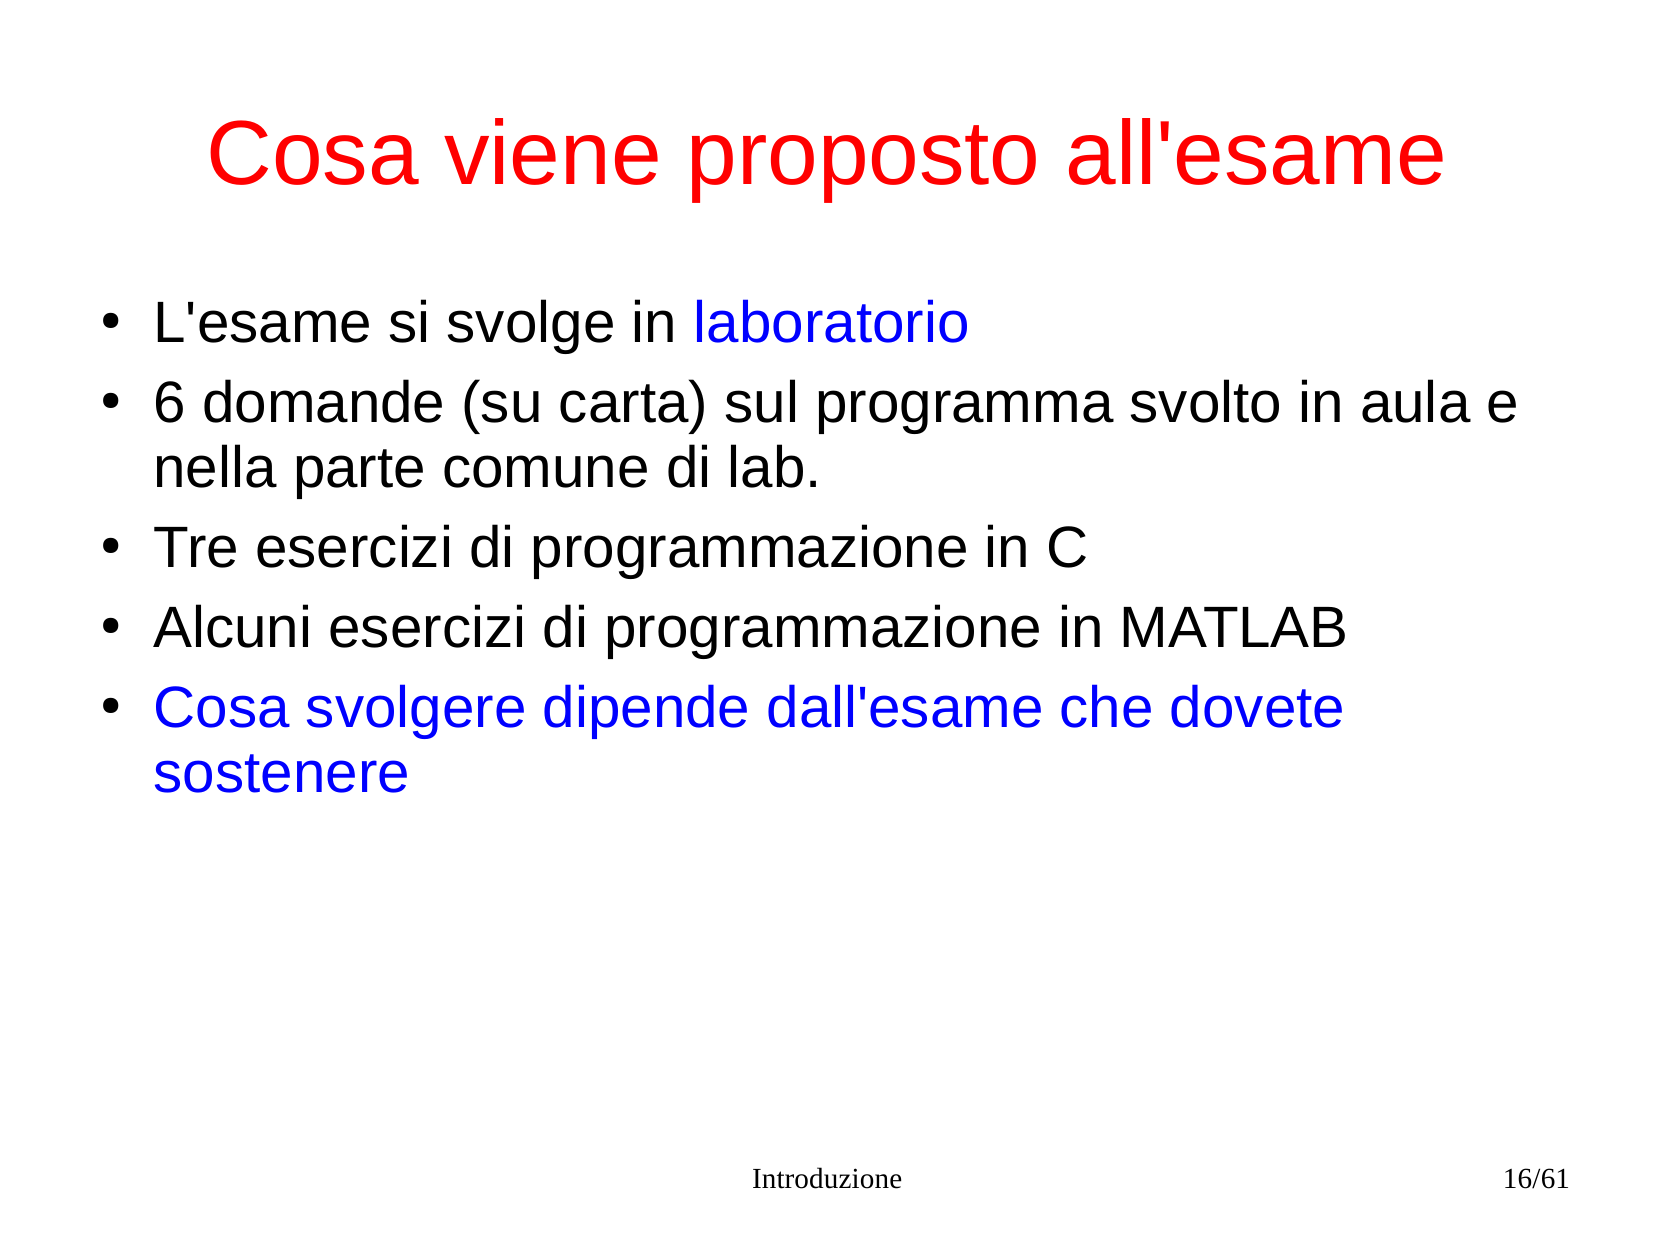

# Cosa viene proposto all'esame
L'esame si svolge in laboratorio
6 domande (su carta) sul programma svolto in aula e nella parte comune di lab.
Tre esercizi di programmazione in C
Alcuni esercizi di programmazione in MATLAB
Cosa svolgere dipende dall'esame che dovete sostenere
Introduzione
16